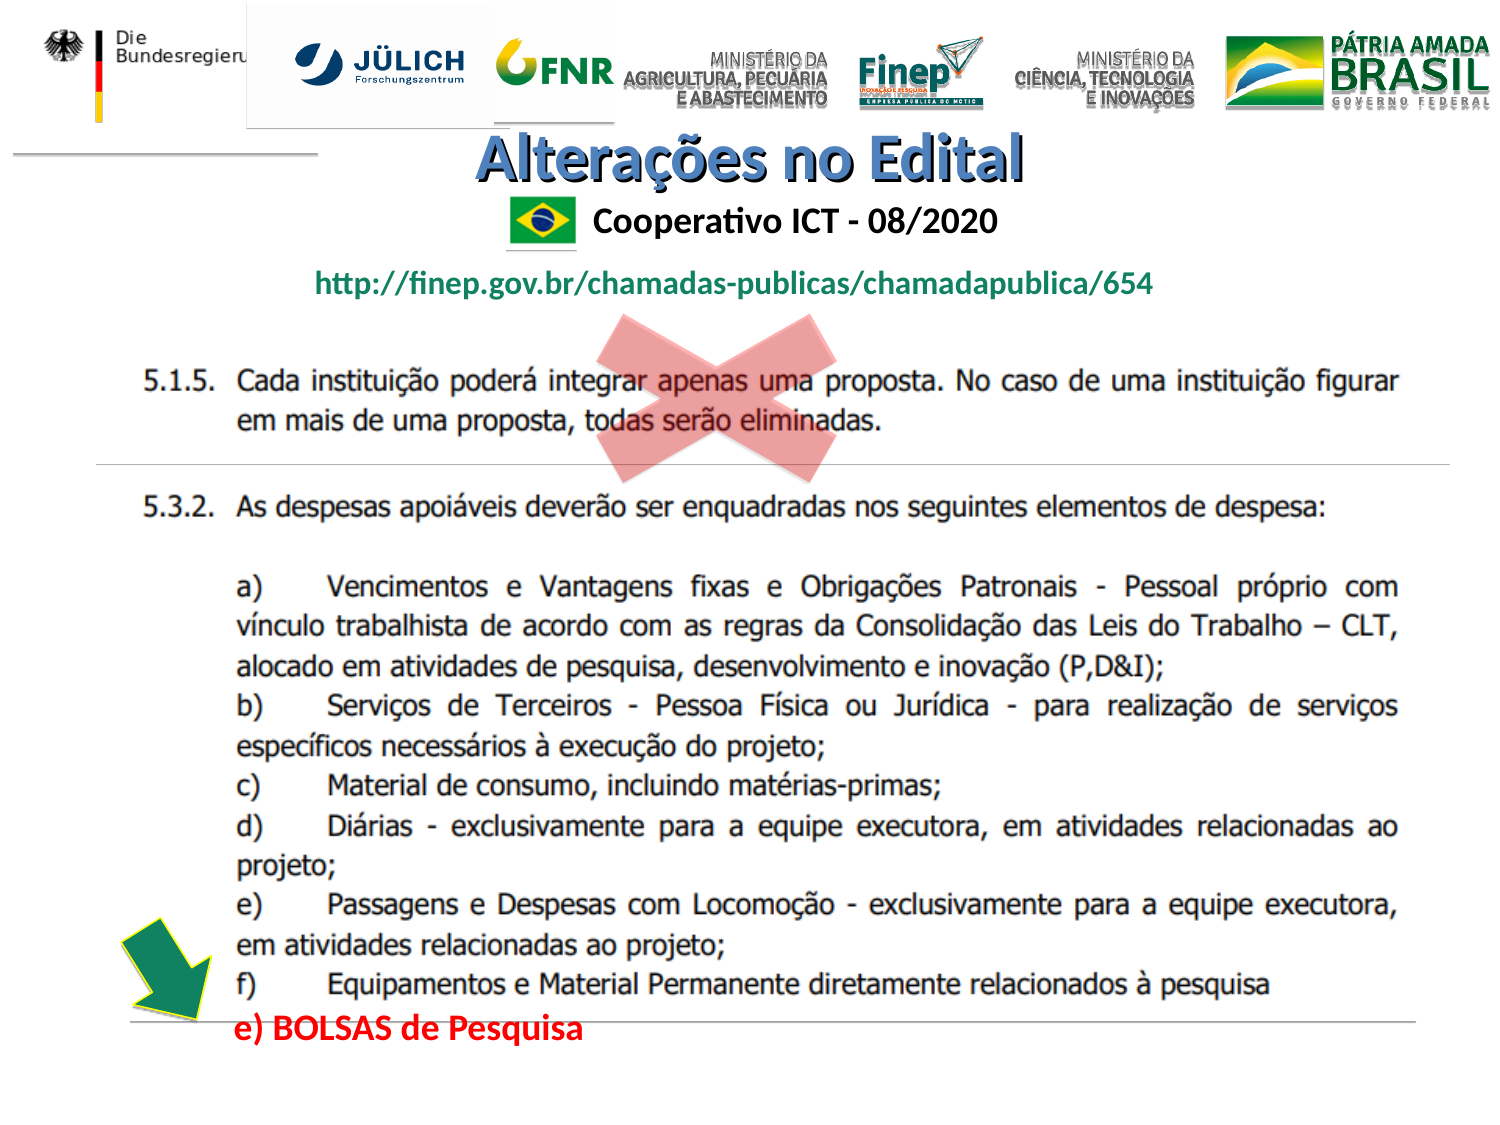

Alterações no Edital
Cooperativo ICT - 08/2020
http://finep.gov.br/chamadas-publicas/chamadapublica/654
e) BOLSAS de Pesquisa